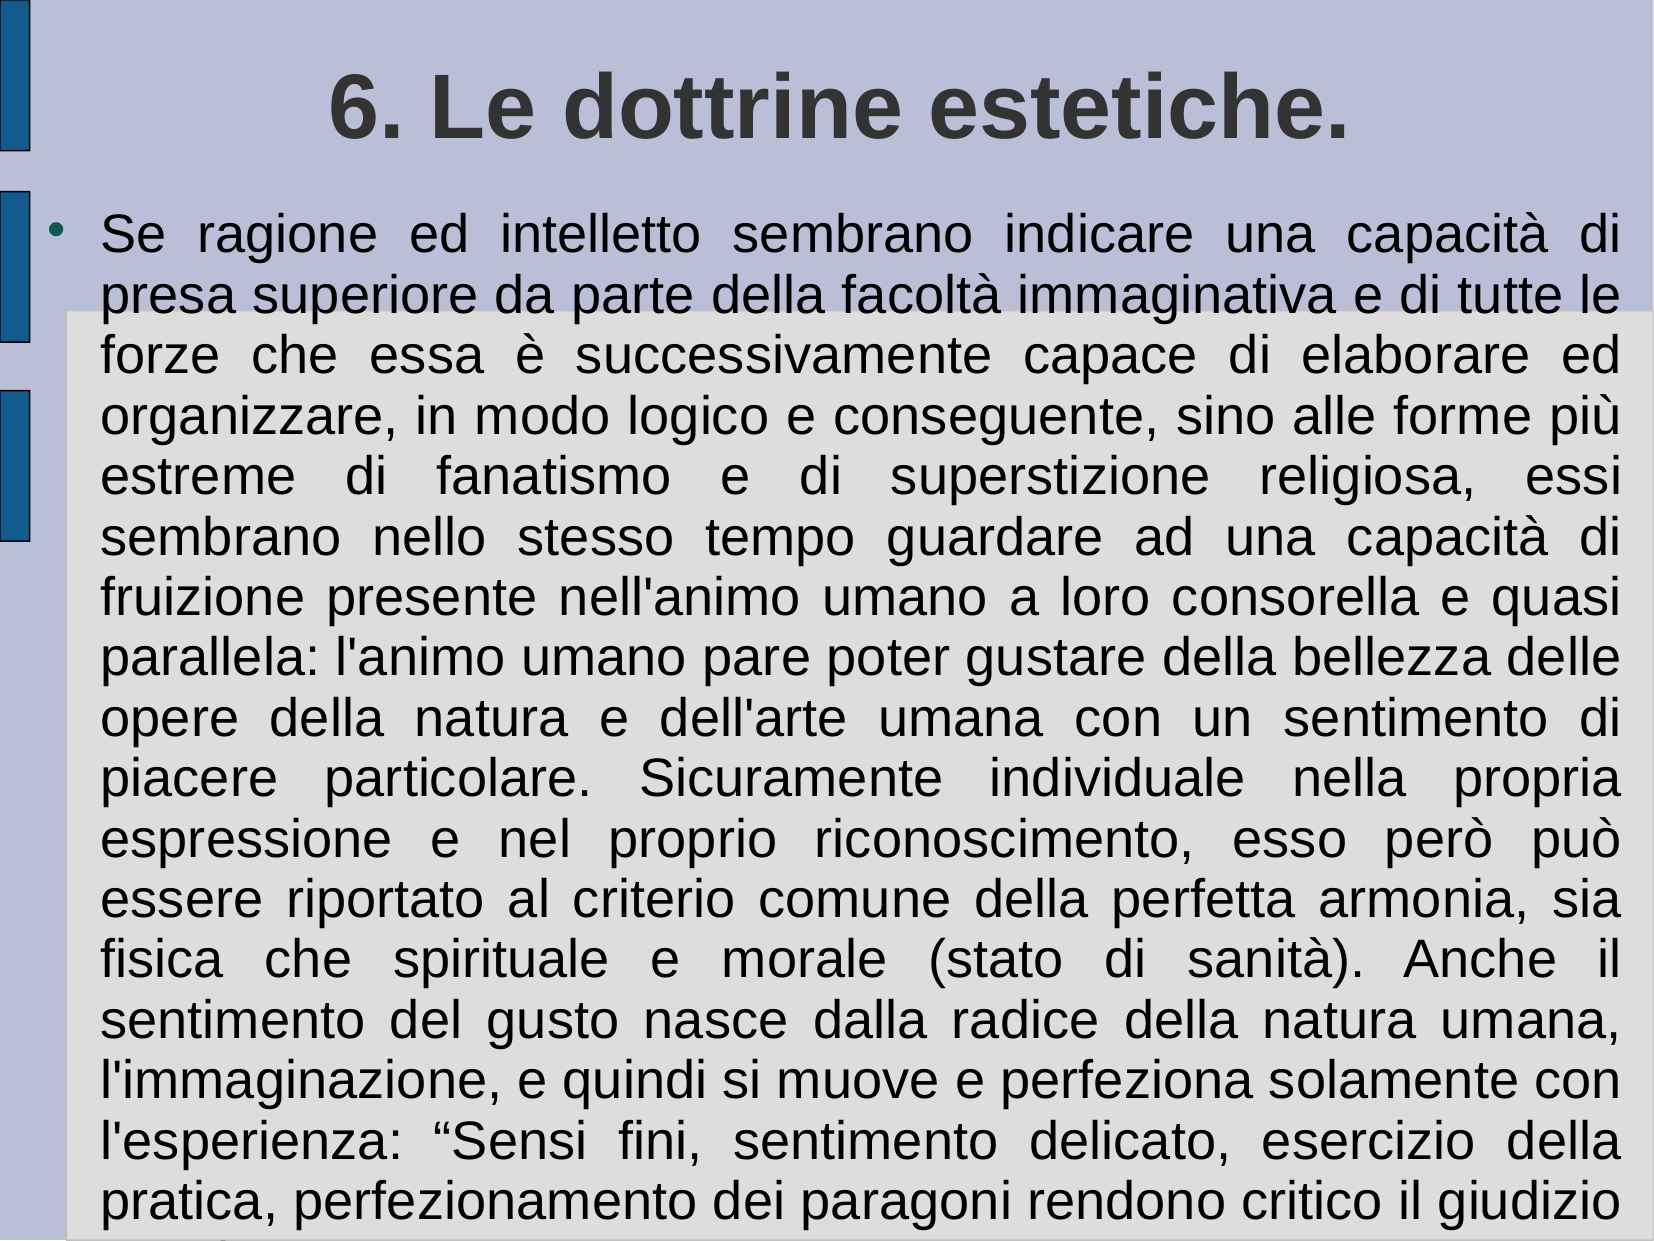

# 6. Le dottrine estetiche.
Se ragione ed intelletto sembrano indicare una capacità di presa superiore da parte della facoltà immaginativa e di tutte le forze che essa è successivamente capace di elaborare ed organizzare, in modo logico e conseguente, sino alle forme più estreme di fanatismo e di superstizione religiosa, essi sembrano nello stesso tempo guardare ad una capacità di fruizione presente nell'animo umano a loro consorella e quasi parallela: l'animo umano pare poter gustare della bellezza delle opere della natura e dell'arte umana con un sentimento di piacere particolare. Sicuramente individuale nella propria espressione e nel proprio riconoscimento, esso però può essere riportato al criterio comune della perfetta armonia, sia fisica che spirituale e morale (stato di sanità). Anche il sentimento del gusto nasce dalla radice della natura umana, l'immaginazione, e quindi si muove e perfeziona solamente con l'esperienza: “Sensi fini, sentimento delicato, esercizio della pratica, perfezionamento dei paragoni rendono critico il giudizio estetico.”